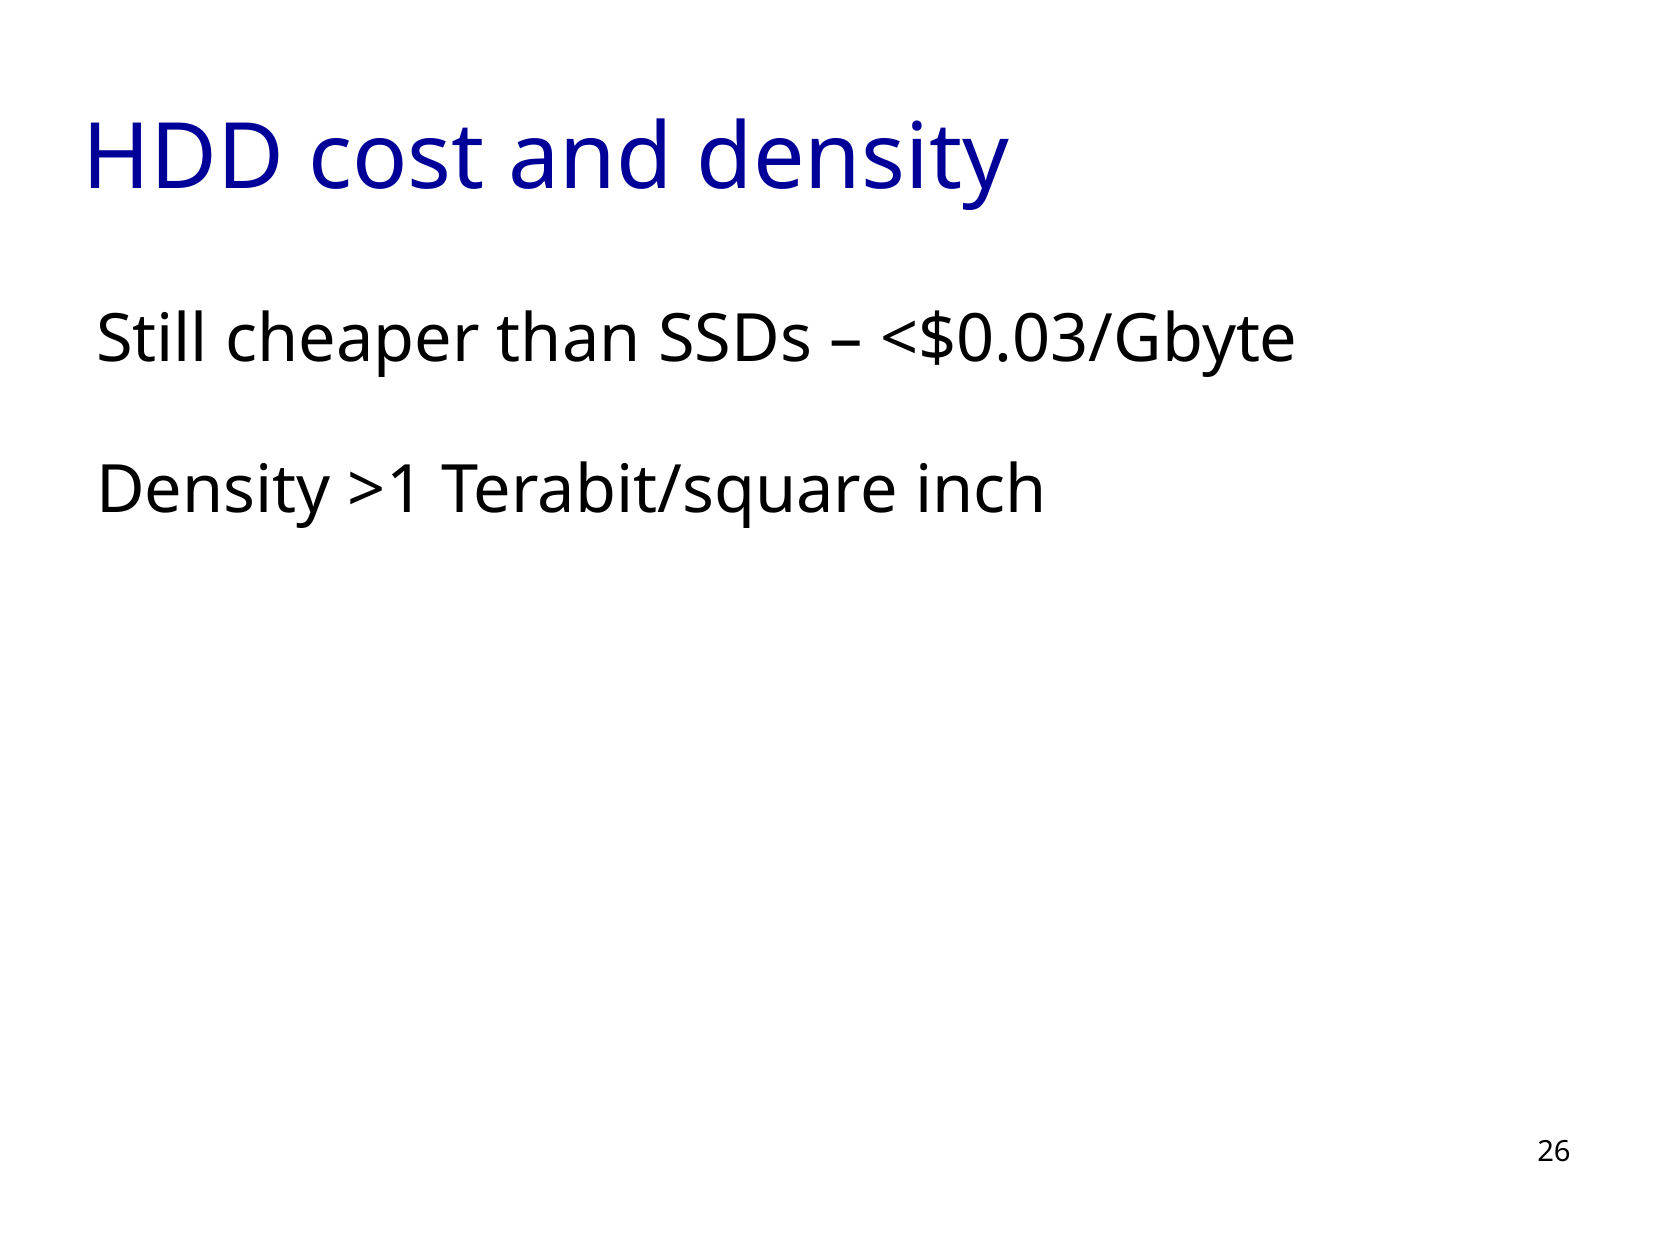

# HDD cost and density
Still cheaper than SSDs – <$0.03/Gbyte
Density >1 Terabit/square inch
26